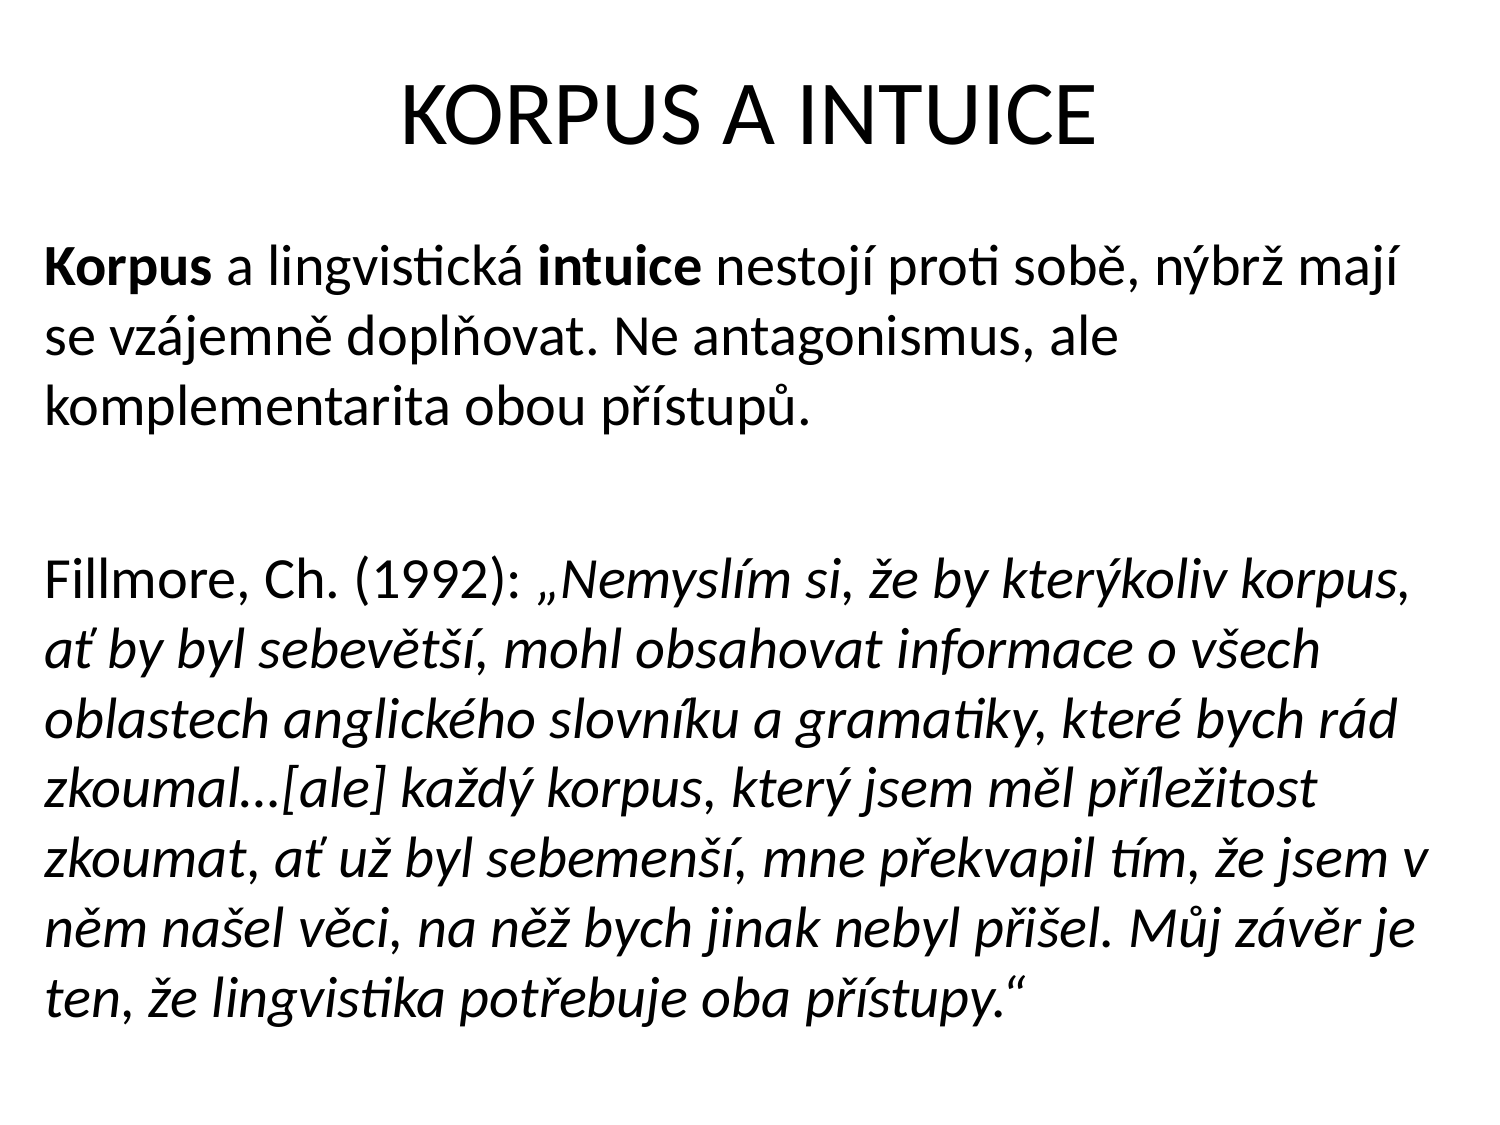

# KORPUS A INTUICE
Korpus a lingvistická intuice nestojí proti sobě, nýbrž mají se vzájemně doplňovat. Ne antagonismus, ale komplementarita obou přístupů.
Fillmore, Ch. (1992): „Nemyslím si, že by kterýkoliv korpus, ať by byl sebevětší, mohl obsahovat informace o všech oblastech anglického slovníku a gramatiky, které bych rád zkoumal…[ale] každý korpus, který jsem měl příležitost zkoumat, ať už byl sebemenší, mne překvapil tím, že jsem v něm našel věci, na něž bych jinak nebyl přišel. Můj závěr je ten, že lingvistika potřebuje oba přístupy.“